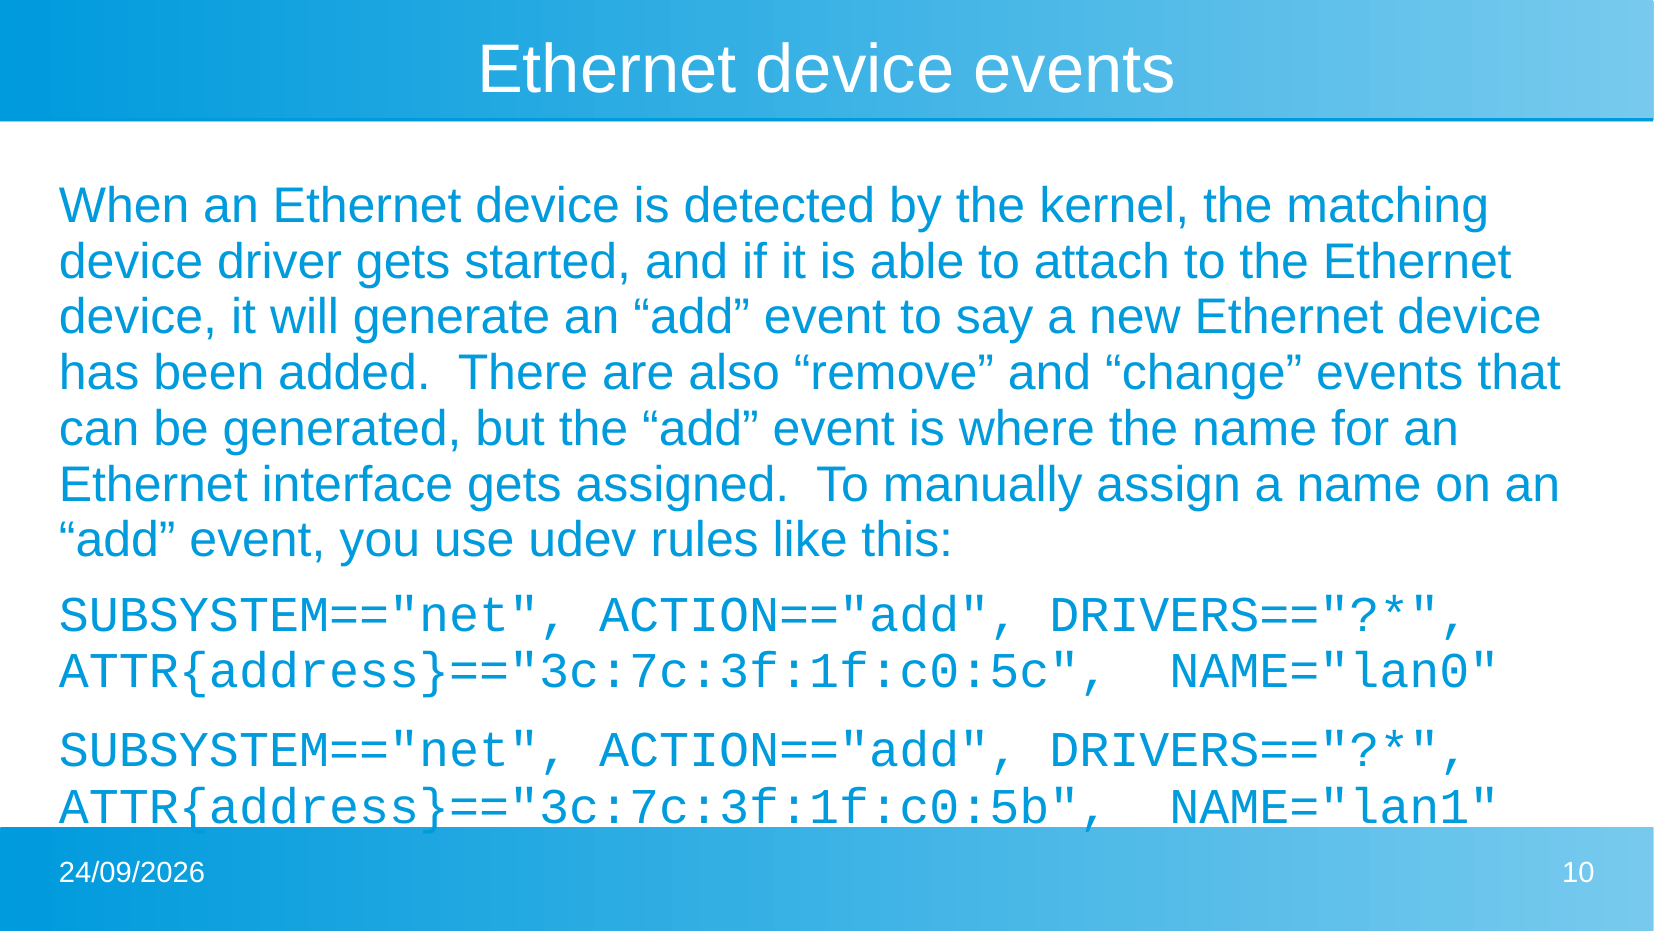

# Ethernet device events
When an Ethernet device is detected by the kernel, the matching device driver gets started, and if it is able to attach to the Ethernet device, it will generate an “add” event to say a new Ethernet device has been added. There are also “remove” and “change” events that can be generated, but the “add” event is where the name for an Ethernet interface gets assigned. To manually assign a name on an “add” event, you use udev rules like this:
SUBSYSTEM=="net", ACTION=="add", DRIVERS=="?*", ATTR{address}=="3c:7c:3f:1f:c0:5c", NAME="lan0"
SUBSYSTEM=="net", ACTION=="add", DRIVERS=="?*", ATTR{address}=="3c:7c:3f:1f:c0:5b", NAME="lan1"
10